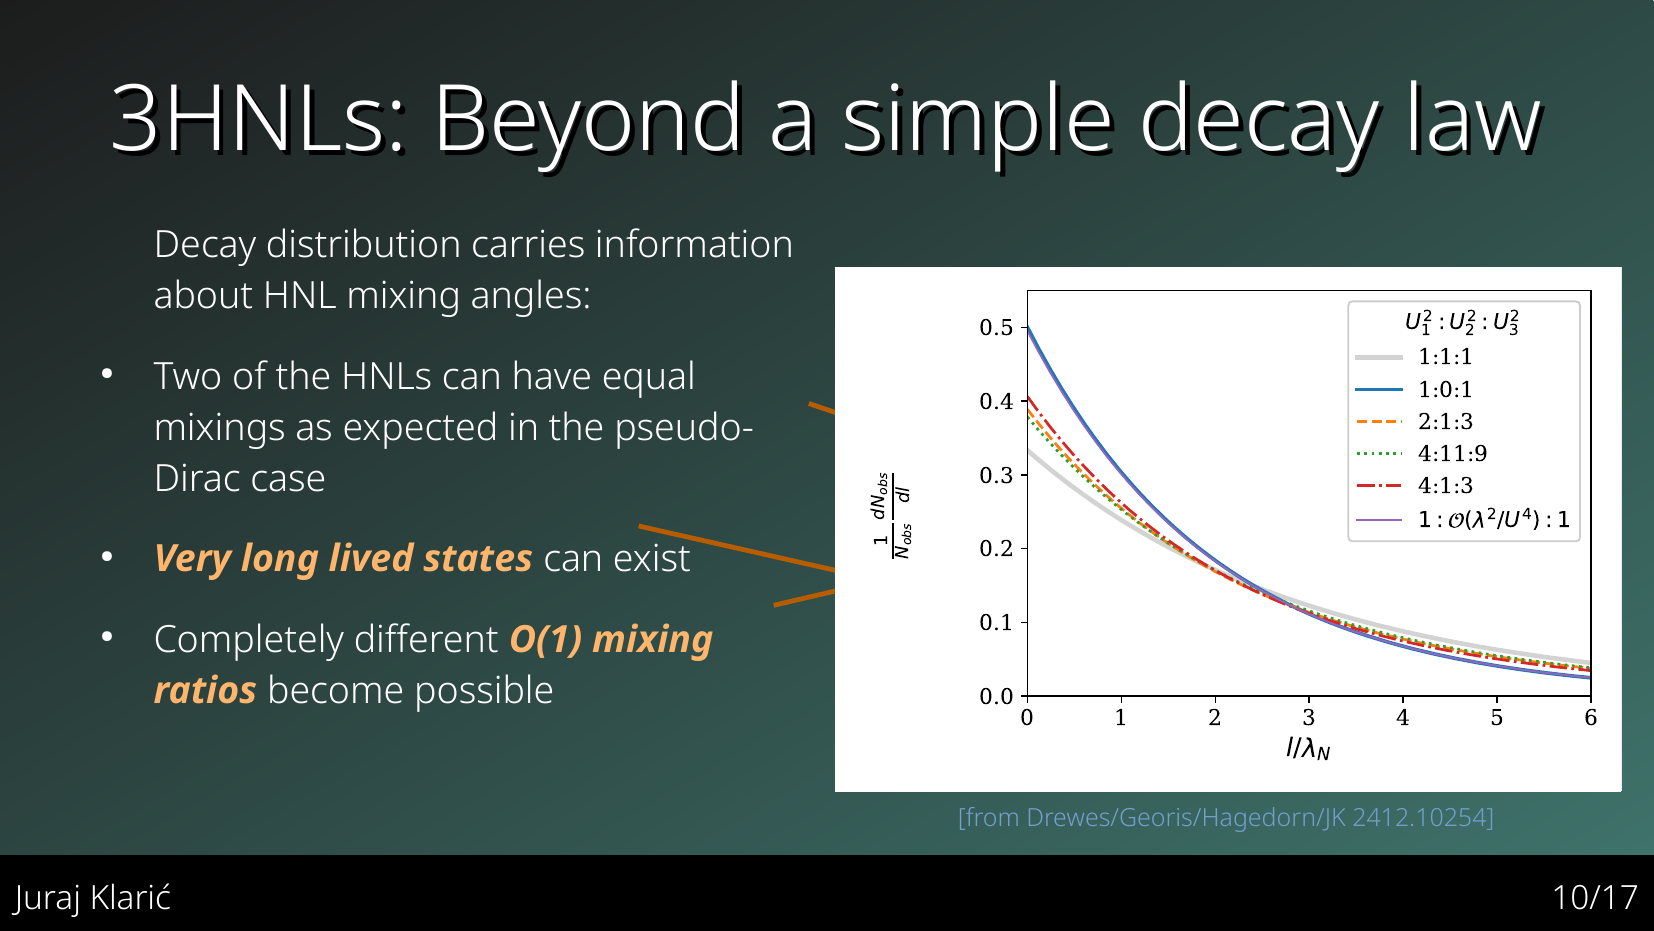

# 3HNLs: Beyond a simple decay law
Decay distribution carries information about HNL mixing angles:
Two of the HNLs can have equal mixings as expected in the pseudo-Dirac case
Very long lived states can exist
Completely different O(1) mixing ratios become possible
[from Drewes/Georis/Hagedorn/JK 2412.10254]